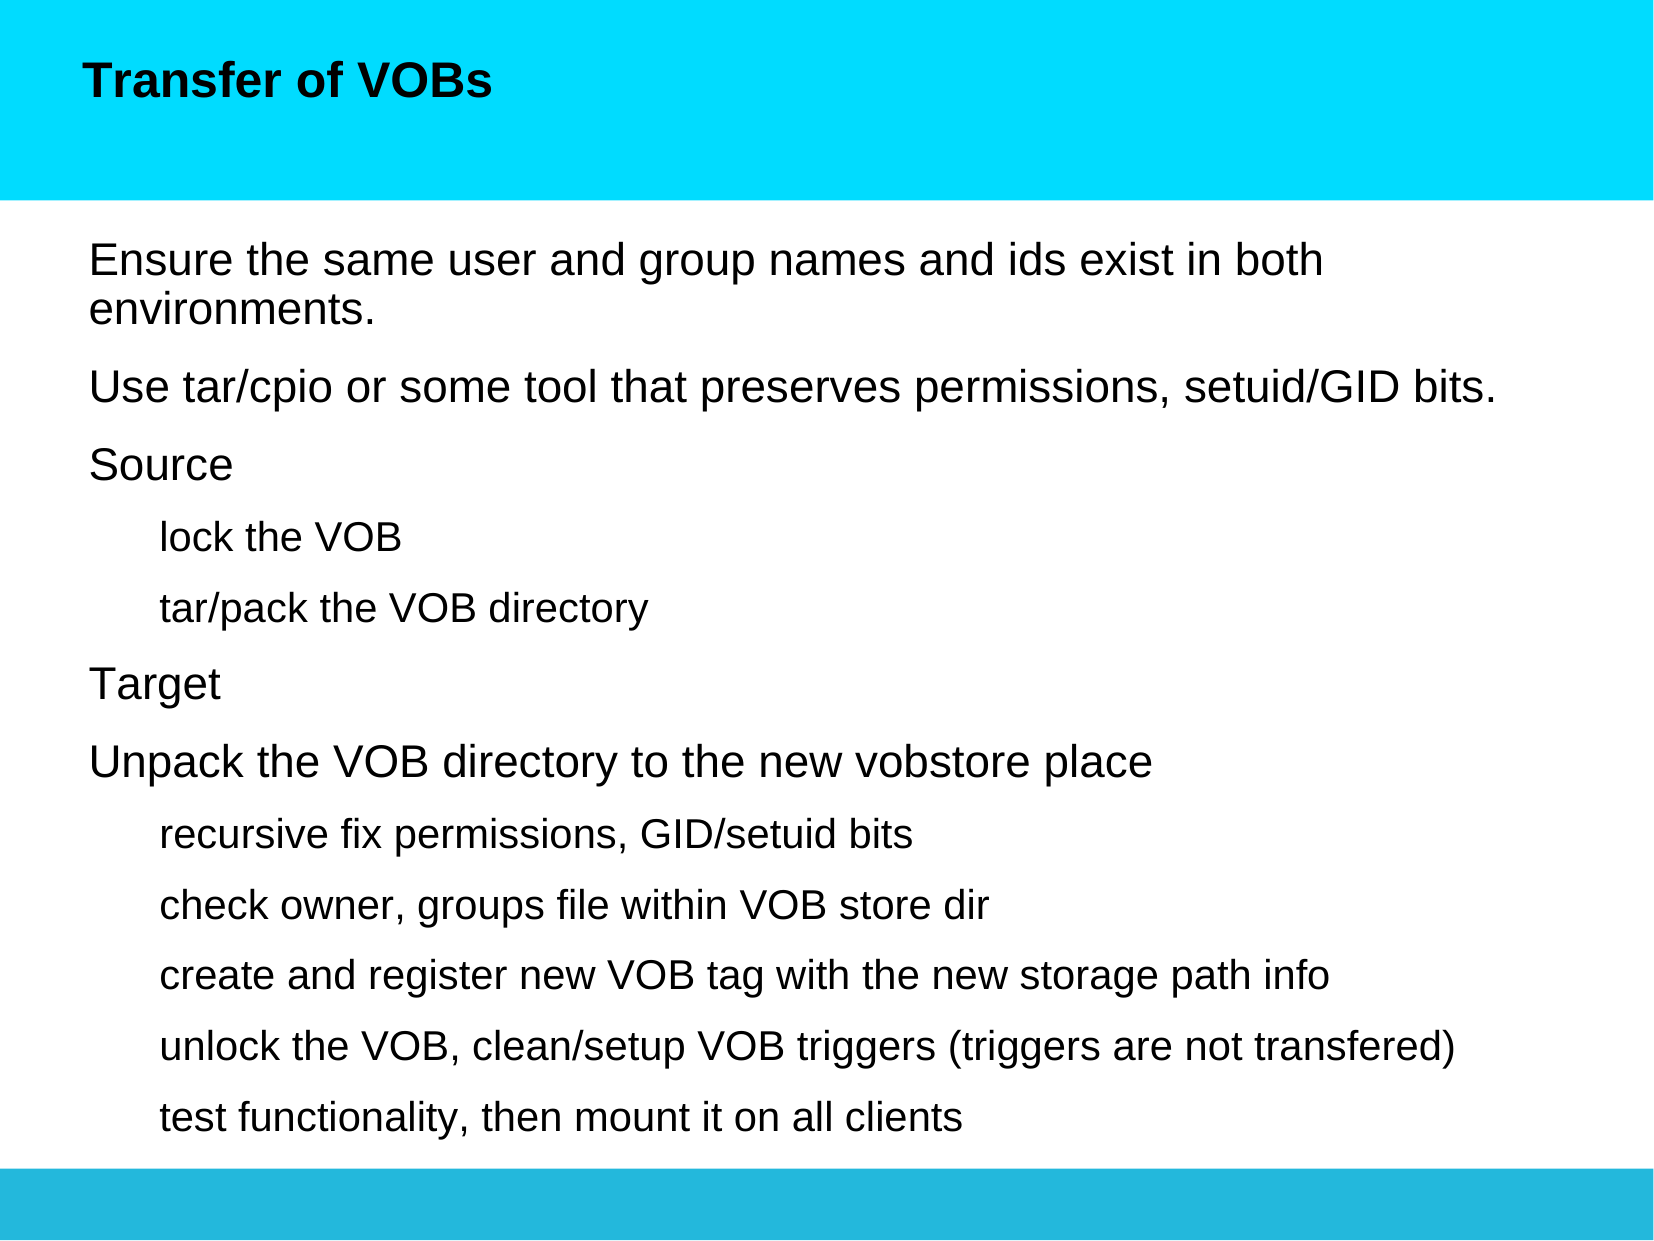

# Transfer of VOBs
Ensure the same user and group names and ids exist in both environments.
Use tar/cpio or some tool that preserves permissions, setuid/GID bits.
Source
lock the VOB
tar/pack the VOB directory
Target
Unpack the VOB directory to the new vobstore place
recursive fix permissions, GID/setuid bits
check owner, groups file within VOB store dir
create and register new VOB tag with the new storage path info
unlock the VOB, clean/setup VOB triggers (triggers are not transfered)
test functionality, then mount it on all clients